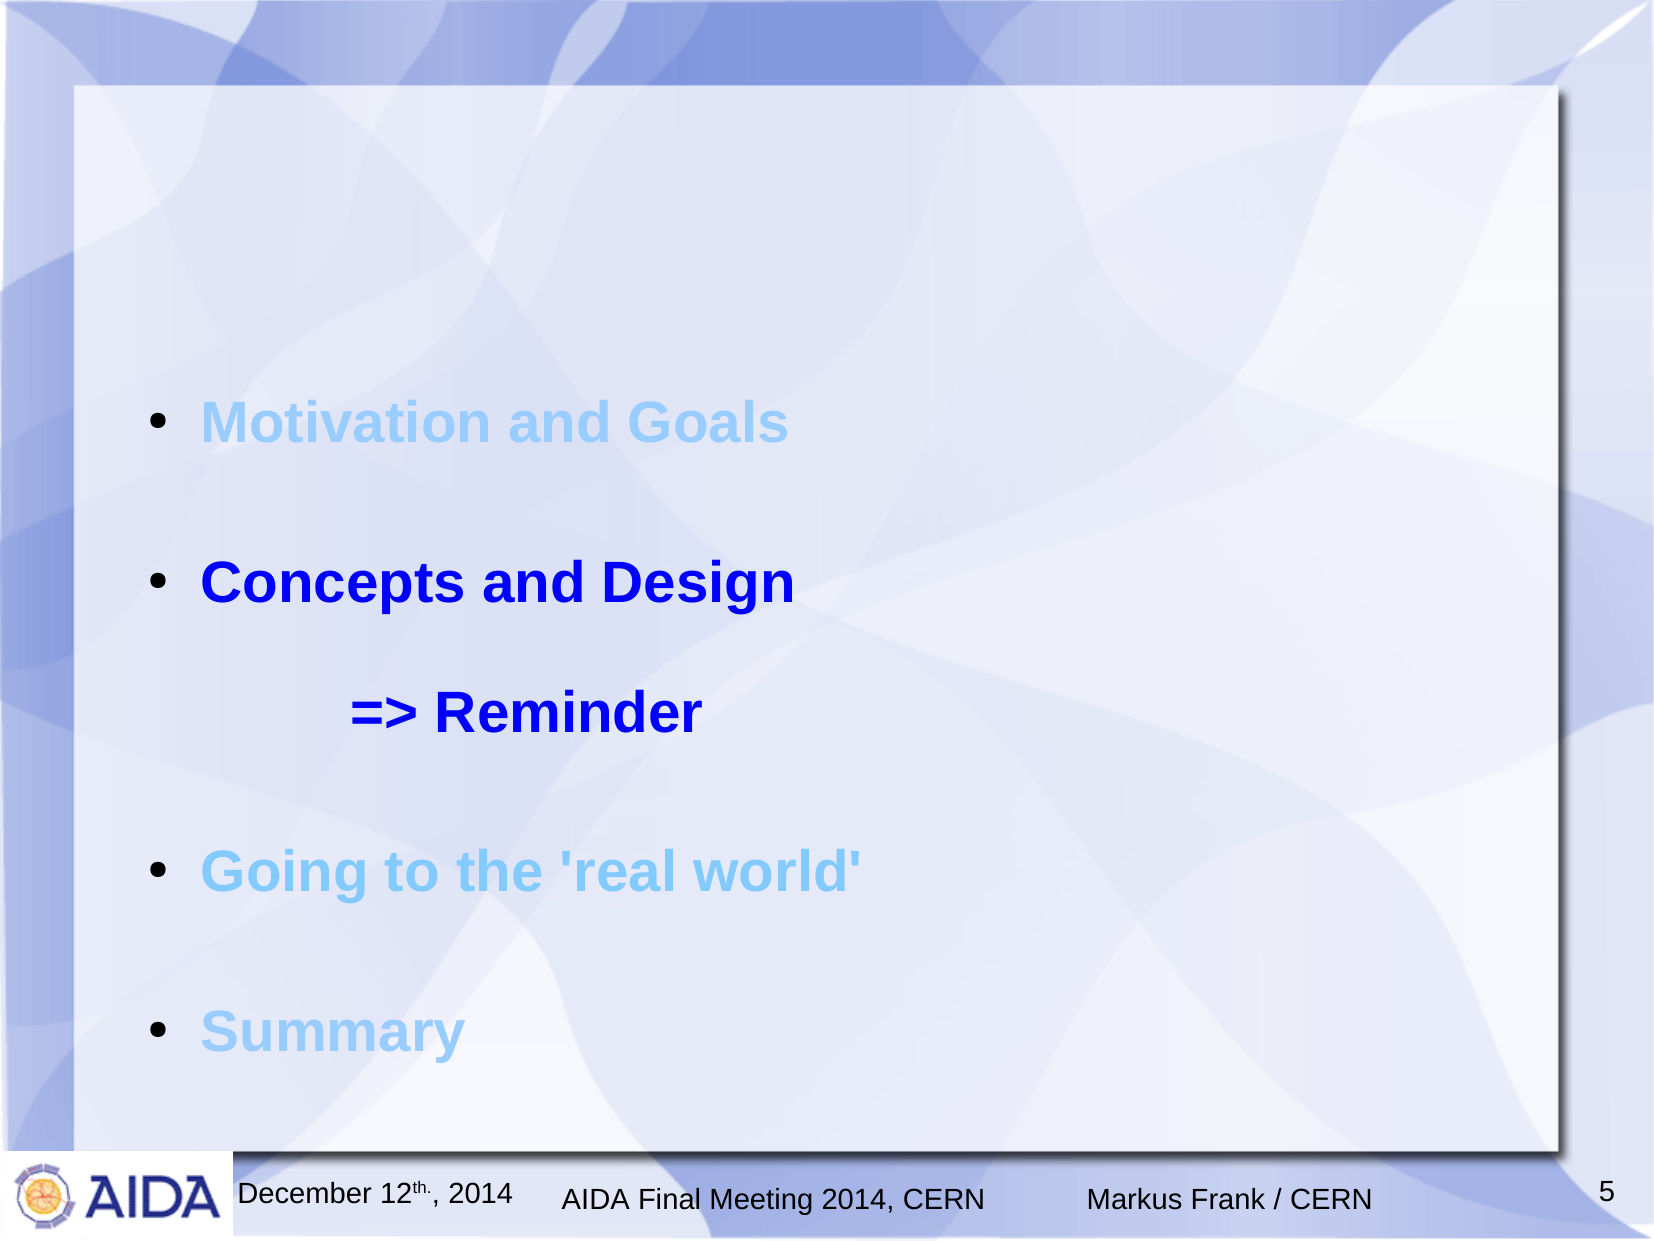

# Motivation and Goals
Concepts and Design
		=> Reminder
Going to the 'real world'
Summary
5
April 14th, 2013
Annual AIDA Meeting 2013 Frascati/Italy Markus Frank / CERN